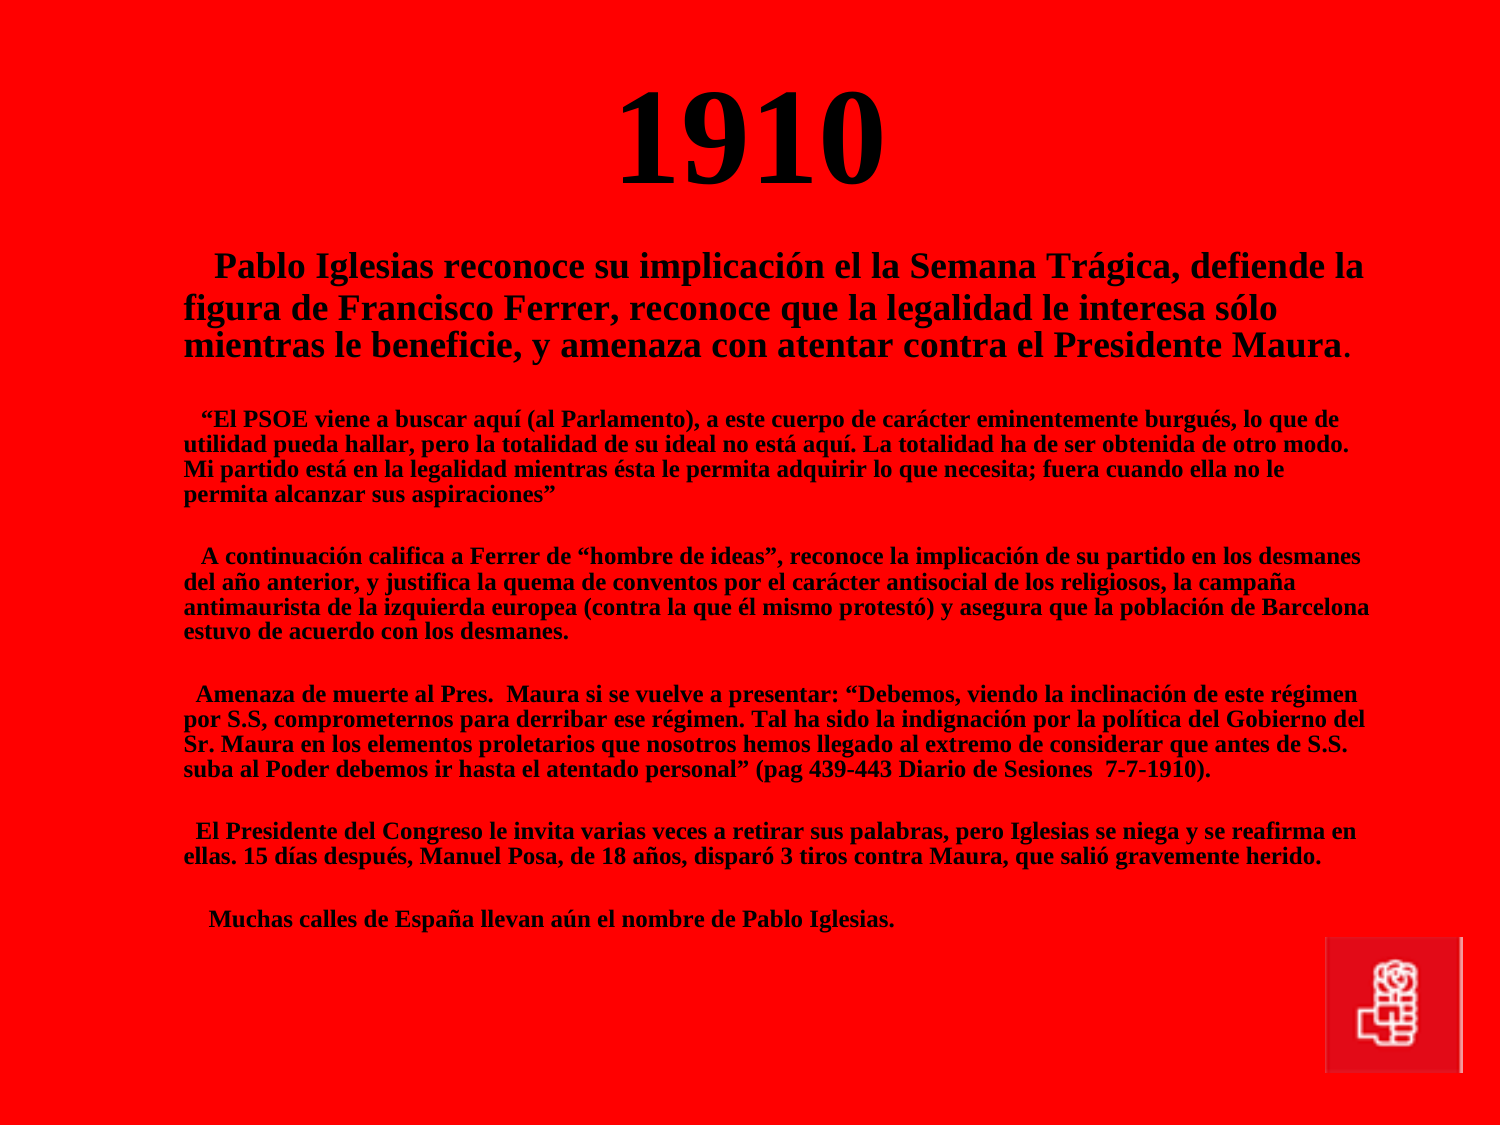

# 1910
 Pablo Iglesias reconoce su implicación el la Semana Trágica, defiende la figura de Francisco Ferrer, reconoce que la legalidad le interesa sólo mientras le beneficie, y amenaza con atentar contra el Presidente Maura.
 “El PSOE viene a buscar aquí (al Parlamento), a este cuerpo de carácter eminentemente burgués, lo que de utilidad pueda hallar, pero la totalidad de su ideal no está aquí. La totalidad ha de ser obtenida de otro modo. Mi partido está en la legalidad mientras ésta le permita adquirir lo que necesita; fuera cuando ella no le permita alcanzar sus aspiraciones”
 A continuación califica a Ferrer de “hombre de ideas”, reconoce la implicación de su partido en los desmanes del año anterior, y justifica la quema de conventos por el carácter antisocial de los religiosos, la campaña antimaurista de la izquierda europea (contra la que él mismo protestó) y asegura que la población de Barcelona estuvo de acuerdo con los desmanes.
 Amenaza de muerte al Pres. Maura si se vuelve a presentar: “Debemos, viendo la inclinación de este régimen por S.S, comprometernos para derribar ese régimen. Tal ha sido la indignación por la política del Gobierno del Sr. Maura en los elementos proletarios que nosotros hemos llegado al extremo de considerar que antes de S.S. suba al Poder debemos ir hasta el atentado personal” (pag 439-443 Diario de Sesiones 7-7-1910).
 El Presidente del Congreso le invita varias veces a retirar sus palabras, pero Iglesias se niega y se reafirma en ellas. 15 días después, Manuel Posa, de 18 años, disparó 3 tiros contra Maura, que salió gravemente herido.
 Muchas calles de España llevan aún el nombre de Pablo Iglesias.